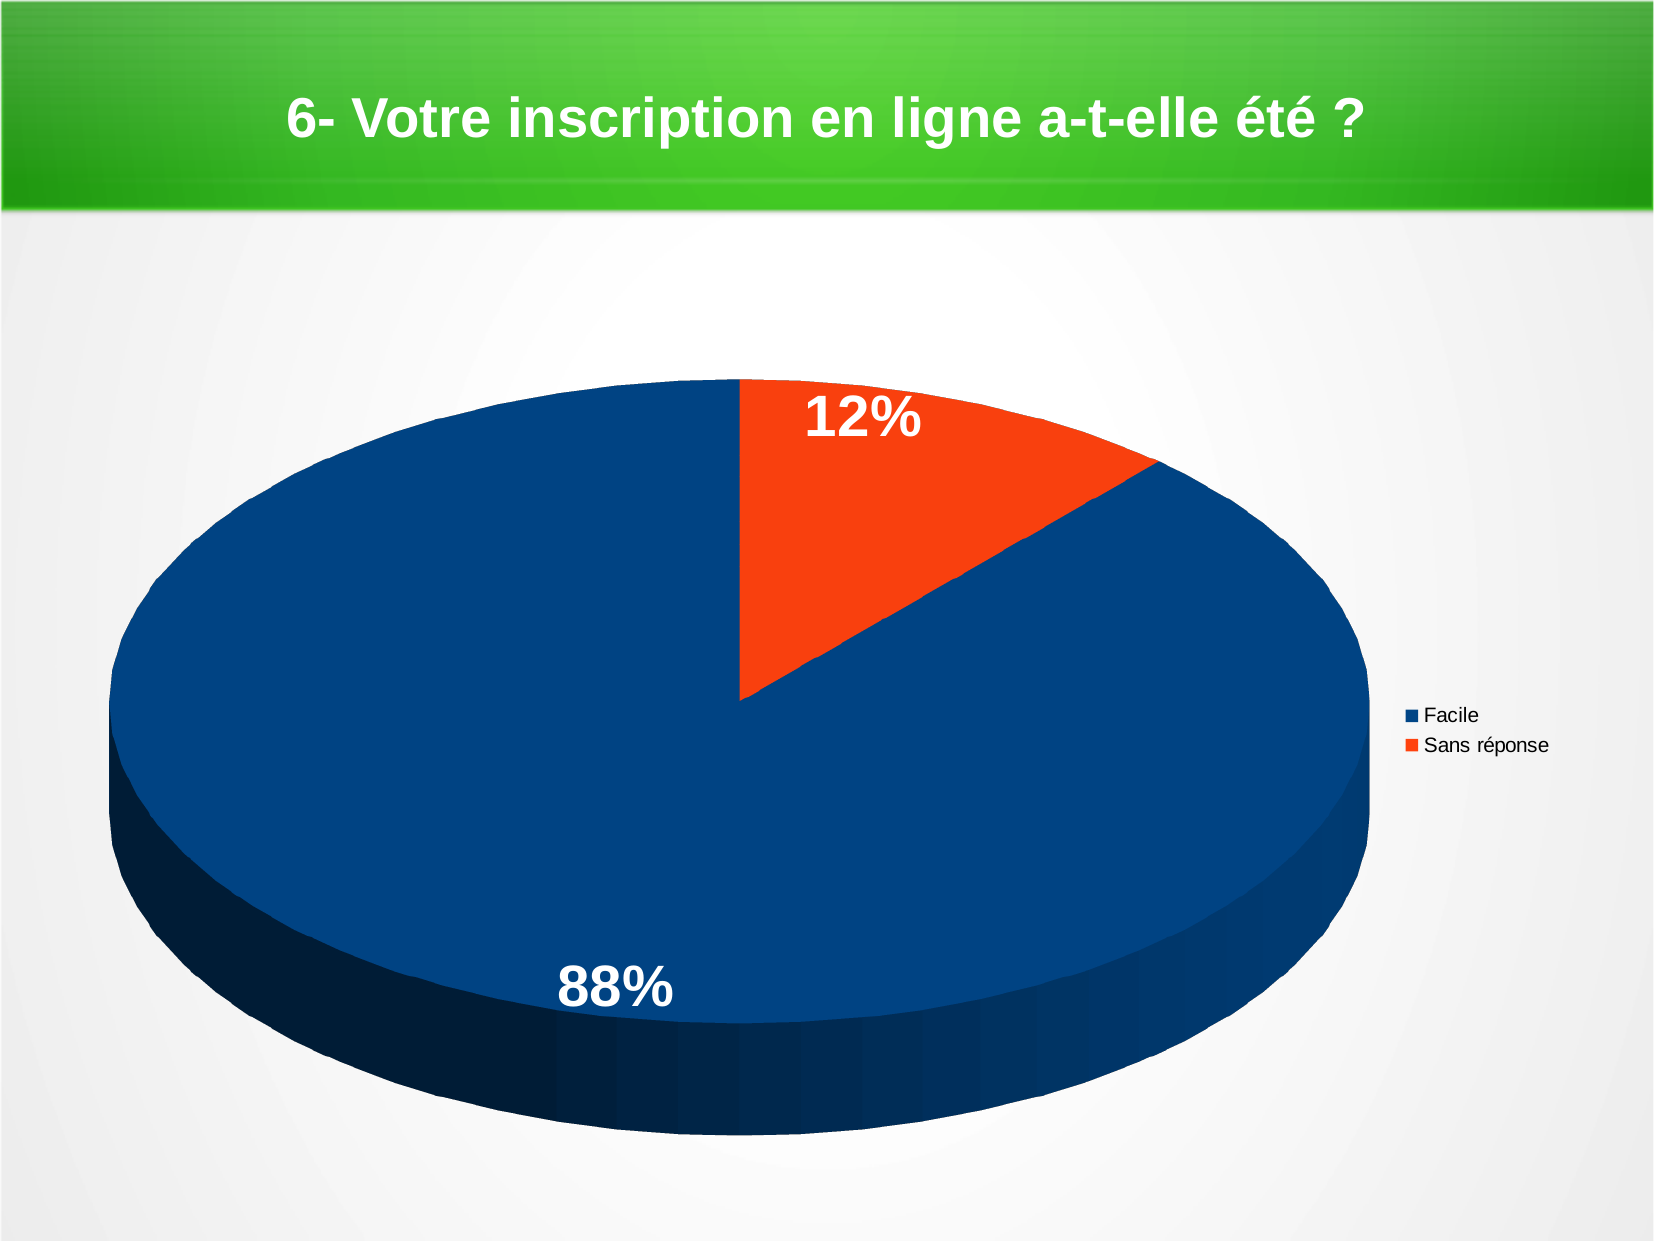

# 6- Votre inscription en ligne a-t-elle été ?
[unsupported chart]